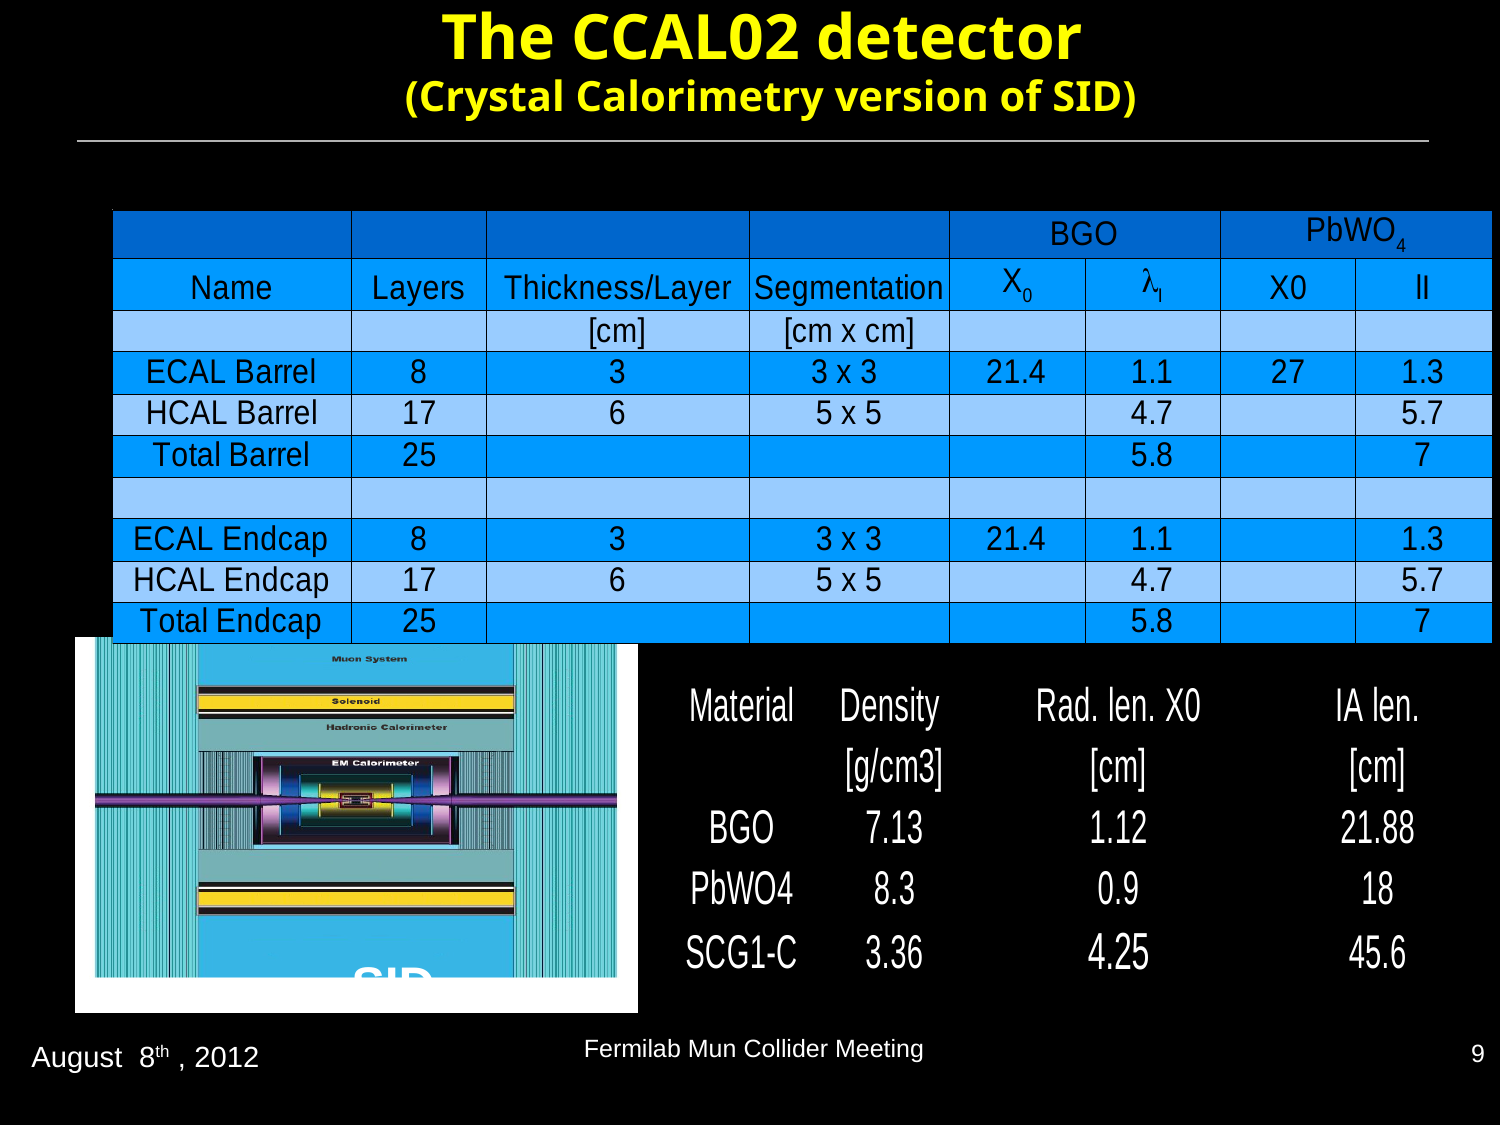

The CCAL02 detector
(Crystal Calorimetry version of SID)
SID